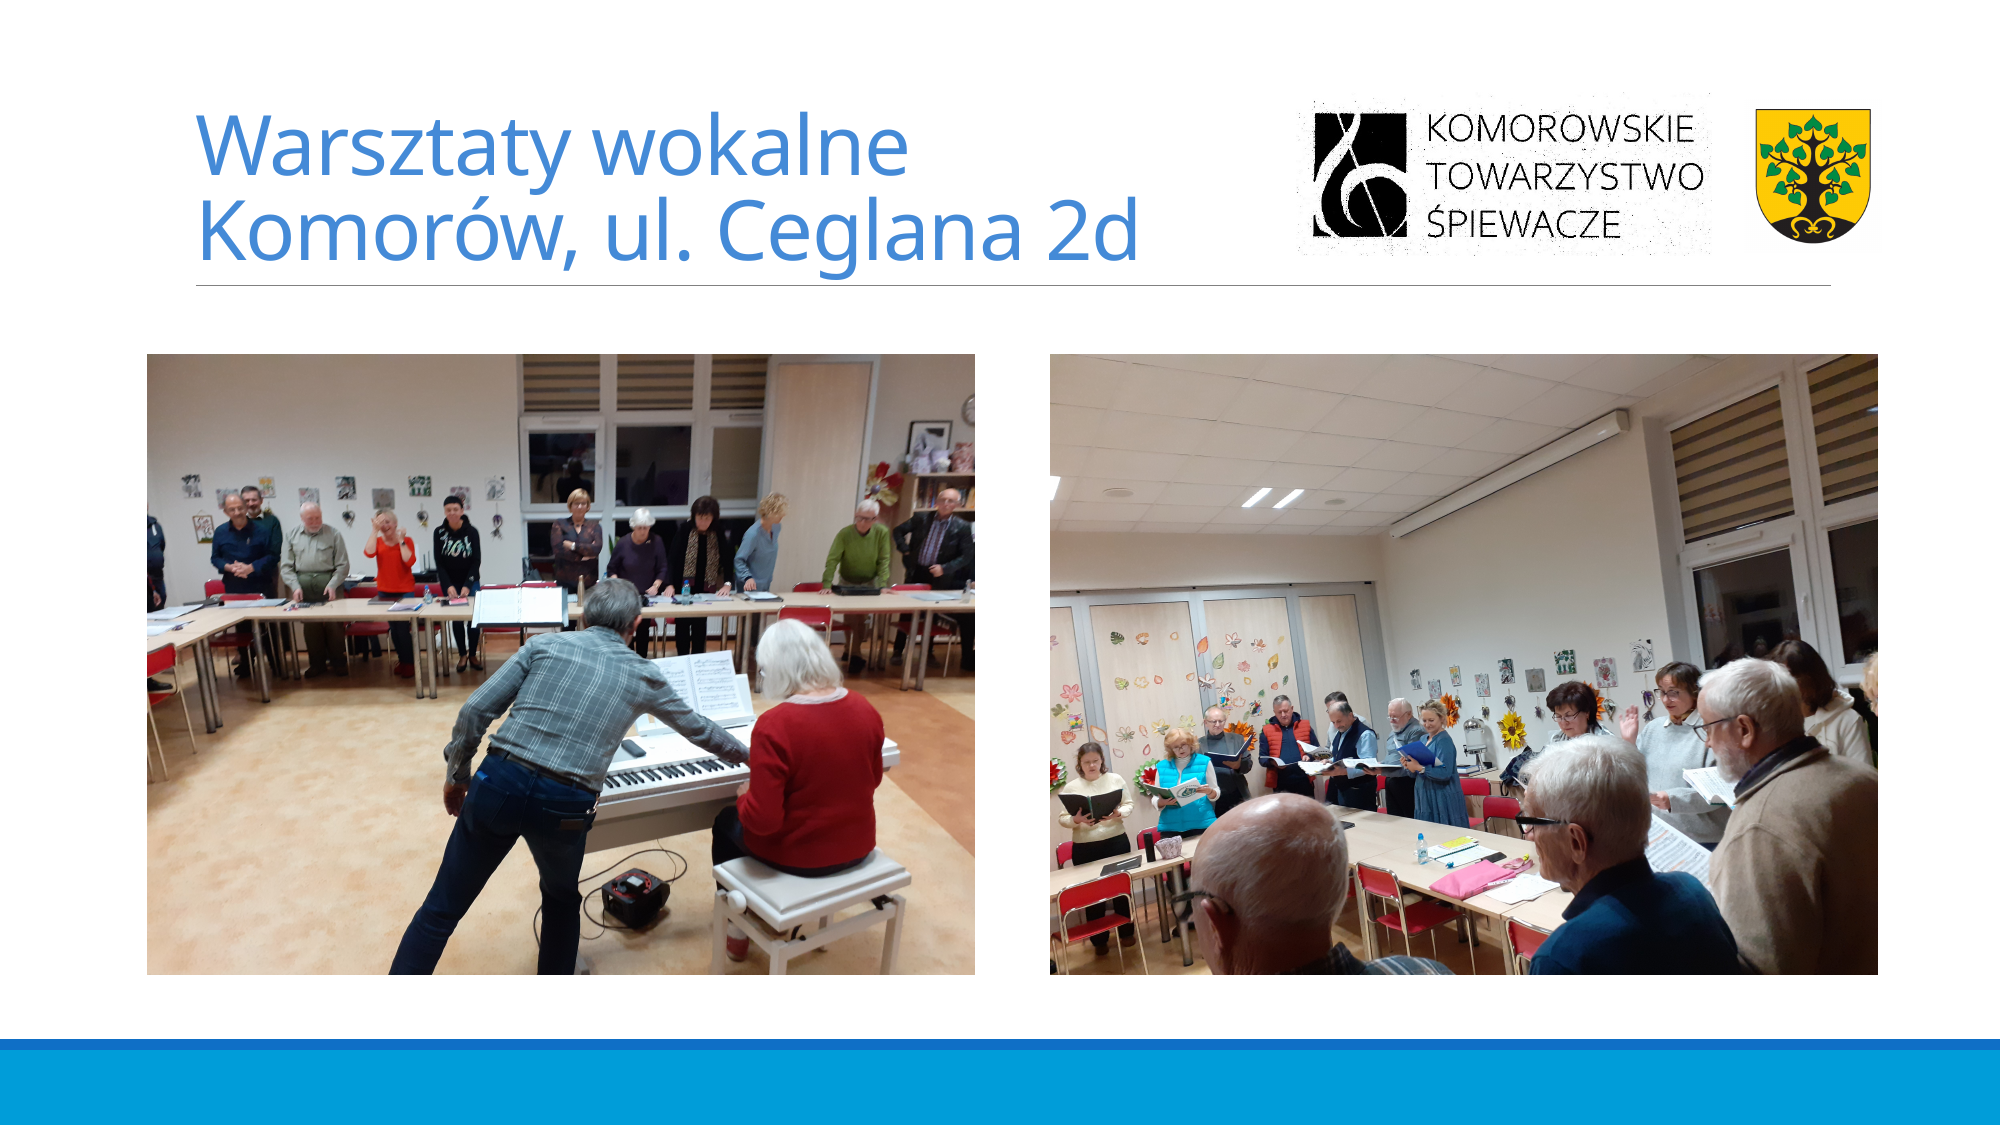

# Warsztaty wokalne Komorów, ul. Ceglana 2d